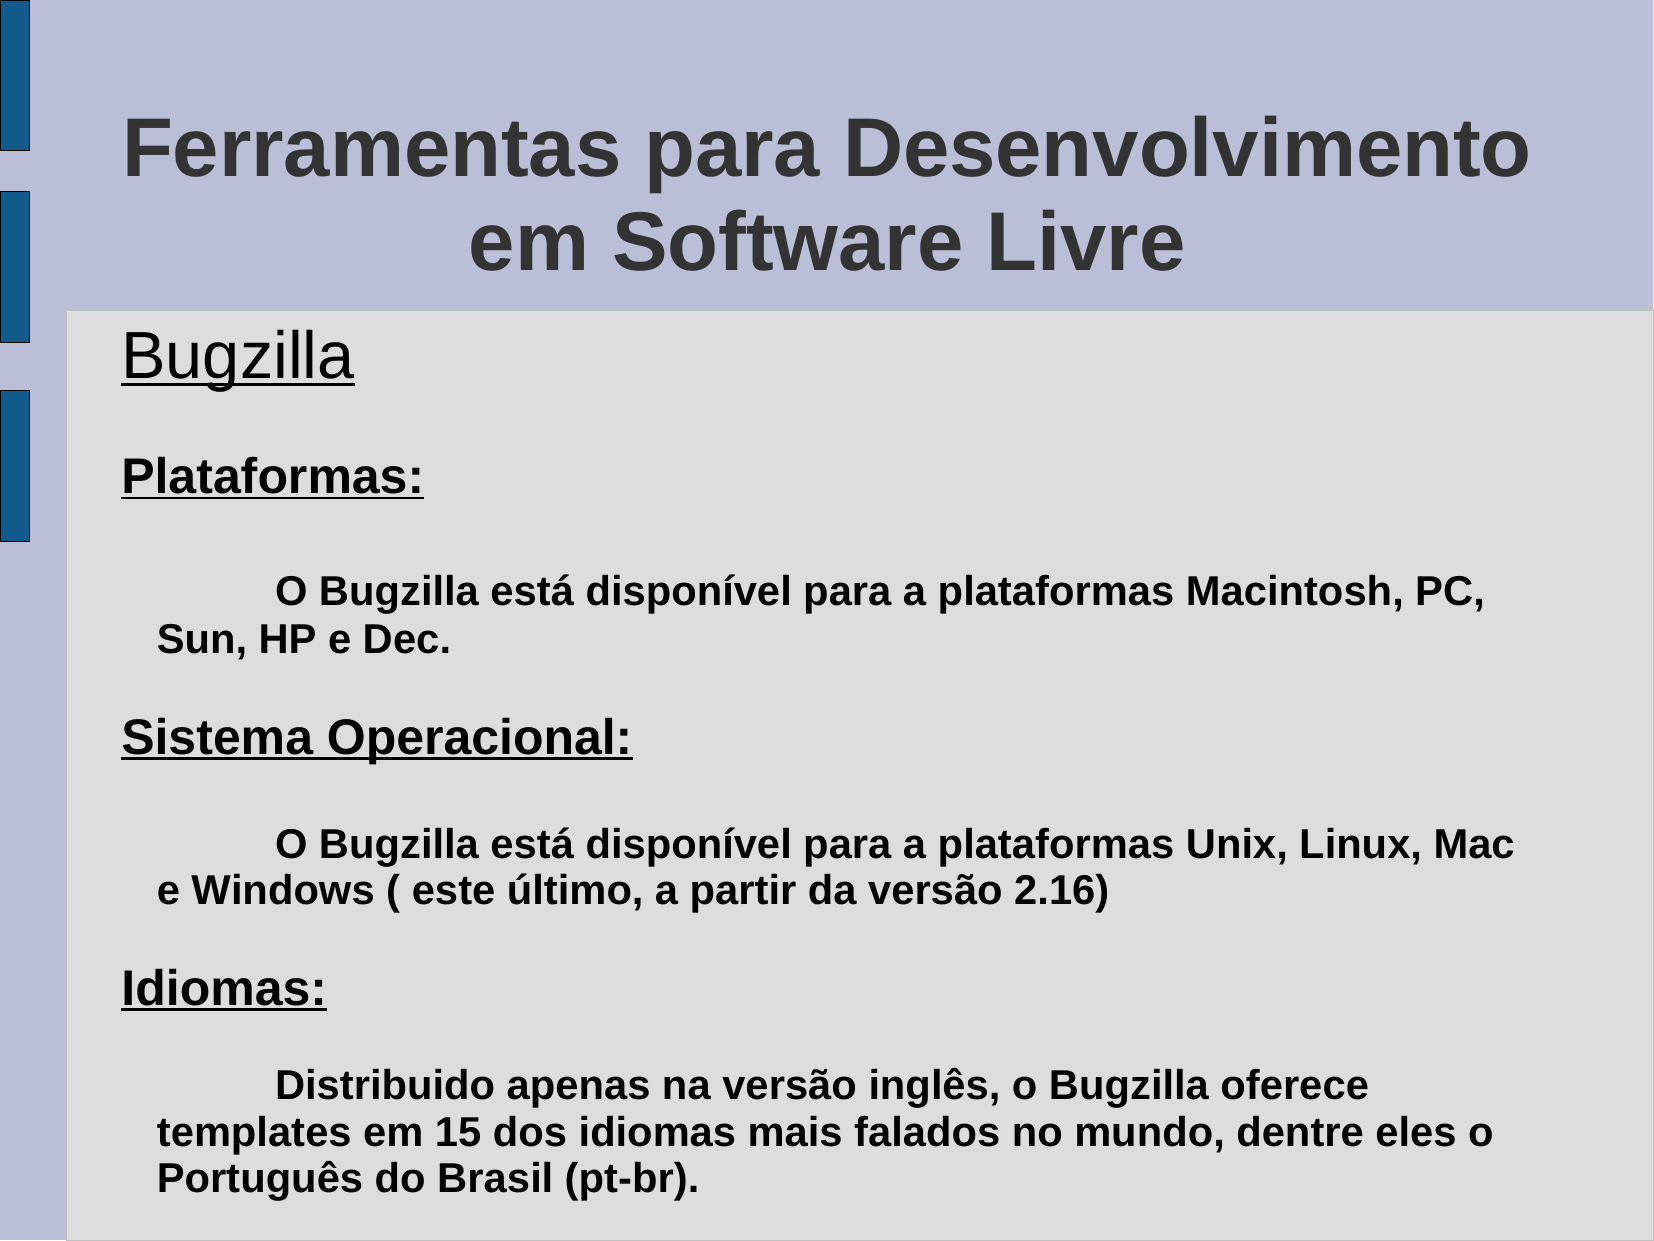

# Ferramentas para Desenvolvimento em Software Livre
Bugzilla
Plataformas:
	O Bugzilla está disponível para a plataformas Macintosh, PC, Sun, HP e Dec.
Sistema Operacional:
	O Bugzilla está disponível para a plataformas Unix, Linux, Mac e Windows ( este último, a partir da versão 2.16)
Idiomas:
	Distribuido apenas na versão inglês, o Bugzilla oferece templates em 15 dos idiomas mais falados no mundo, dentre eles o Português do Brasil (pt-br).